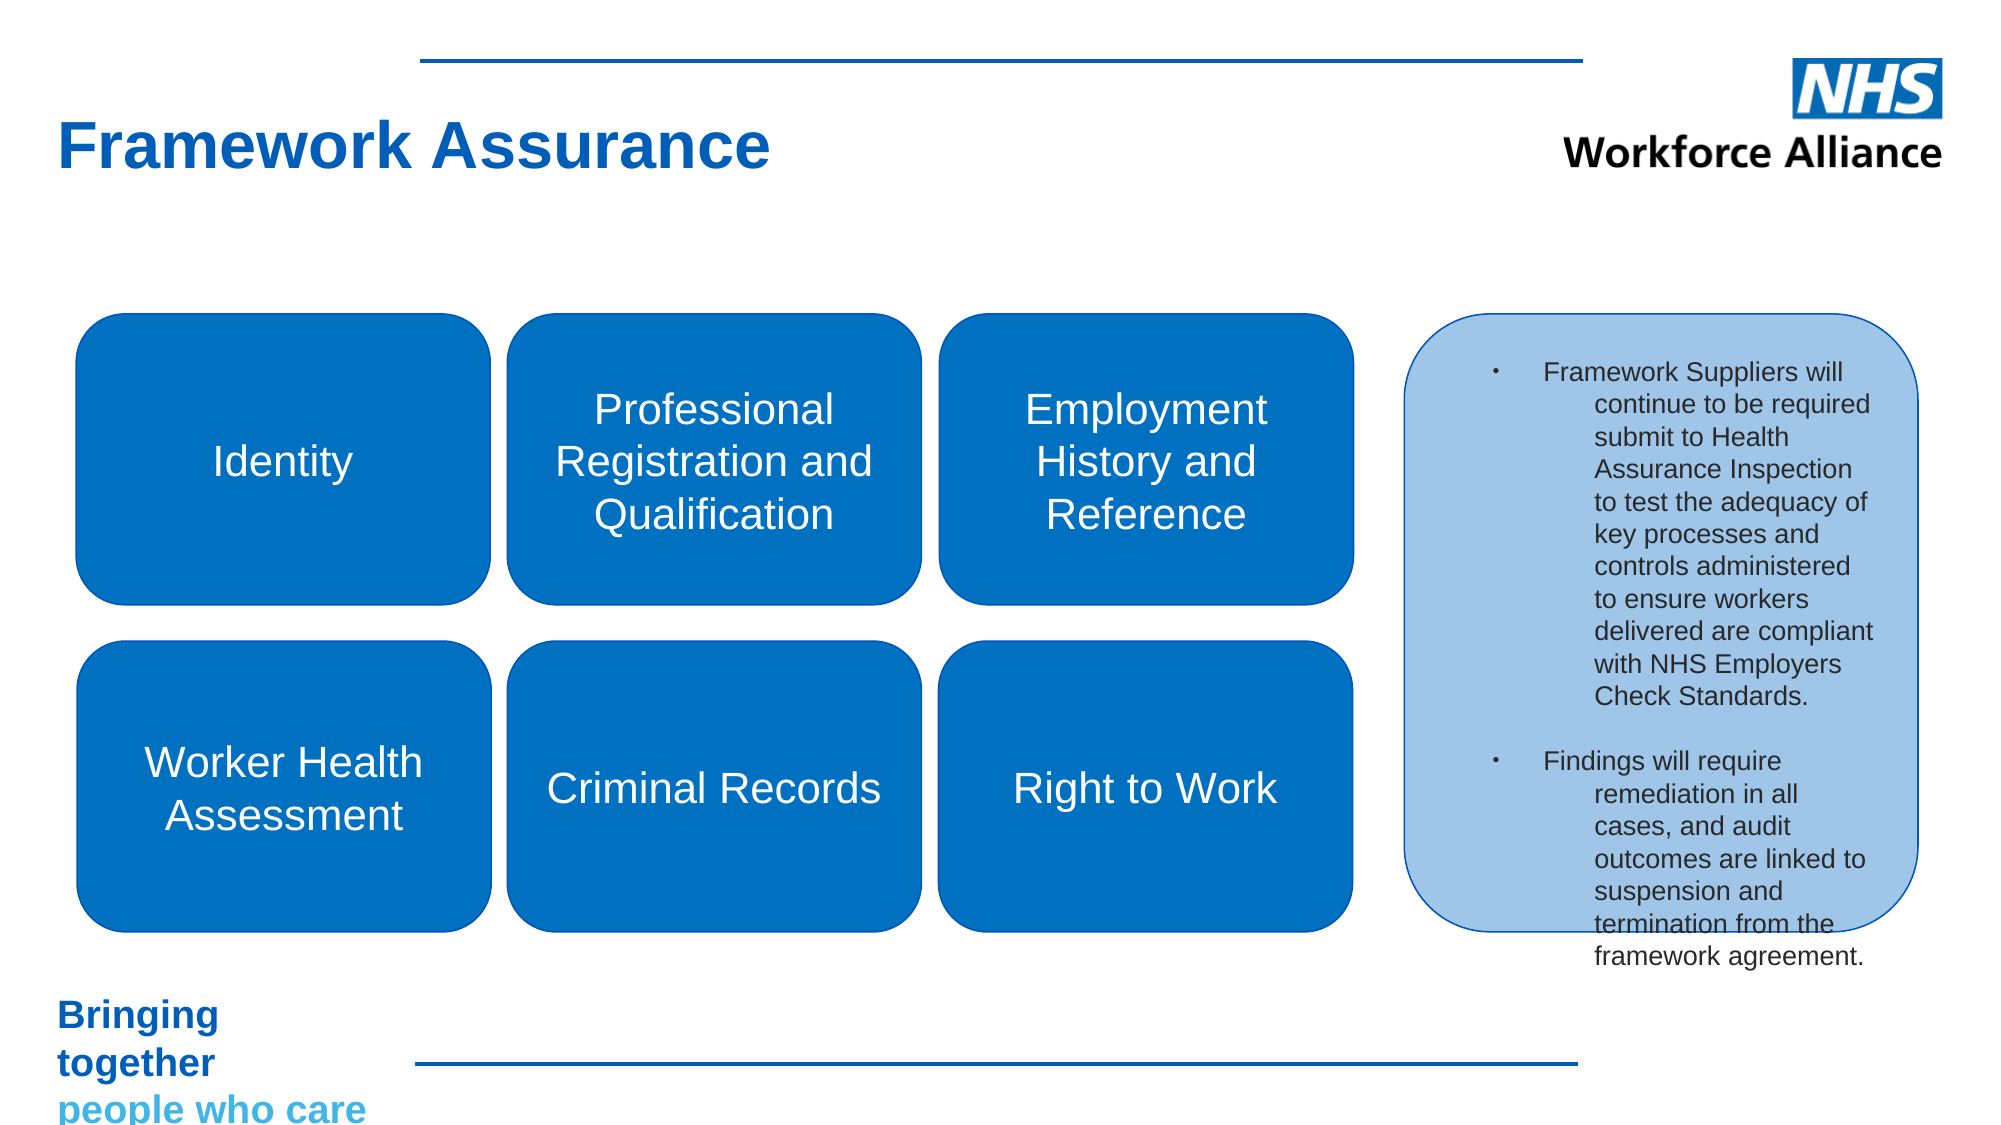

# Framework Assurance
Identity
Professional Registration and Qualification
Employment History and Reference
Framework Suppliers will continue to be required submit to Health Assurance Inspection to test the adequacy of key processes and controls administered to ensure workers delivered are compliant with NHS Employers Check Standards.
Findings will require remediation in all cases, and audit outcomes are linked to suspension and termination from the framework agreement.
Worker Health Assessment
Criminal Records
Right to Work
Bringing together
people who care